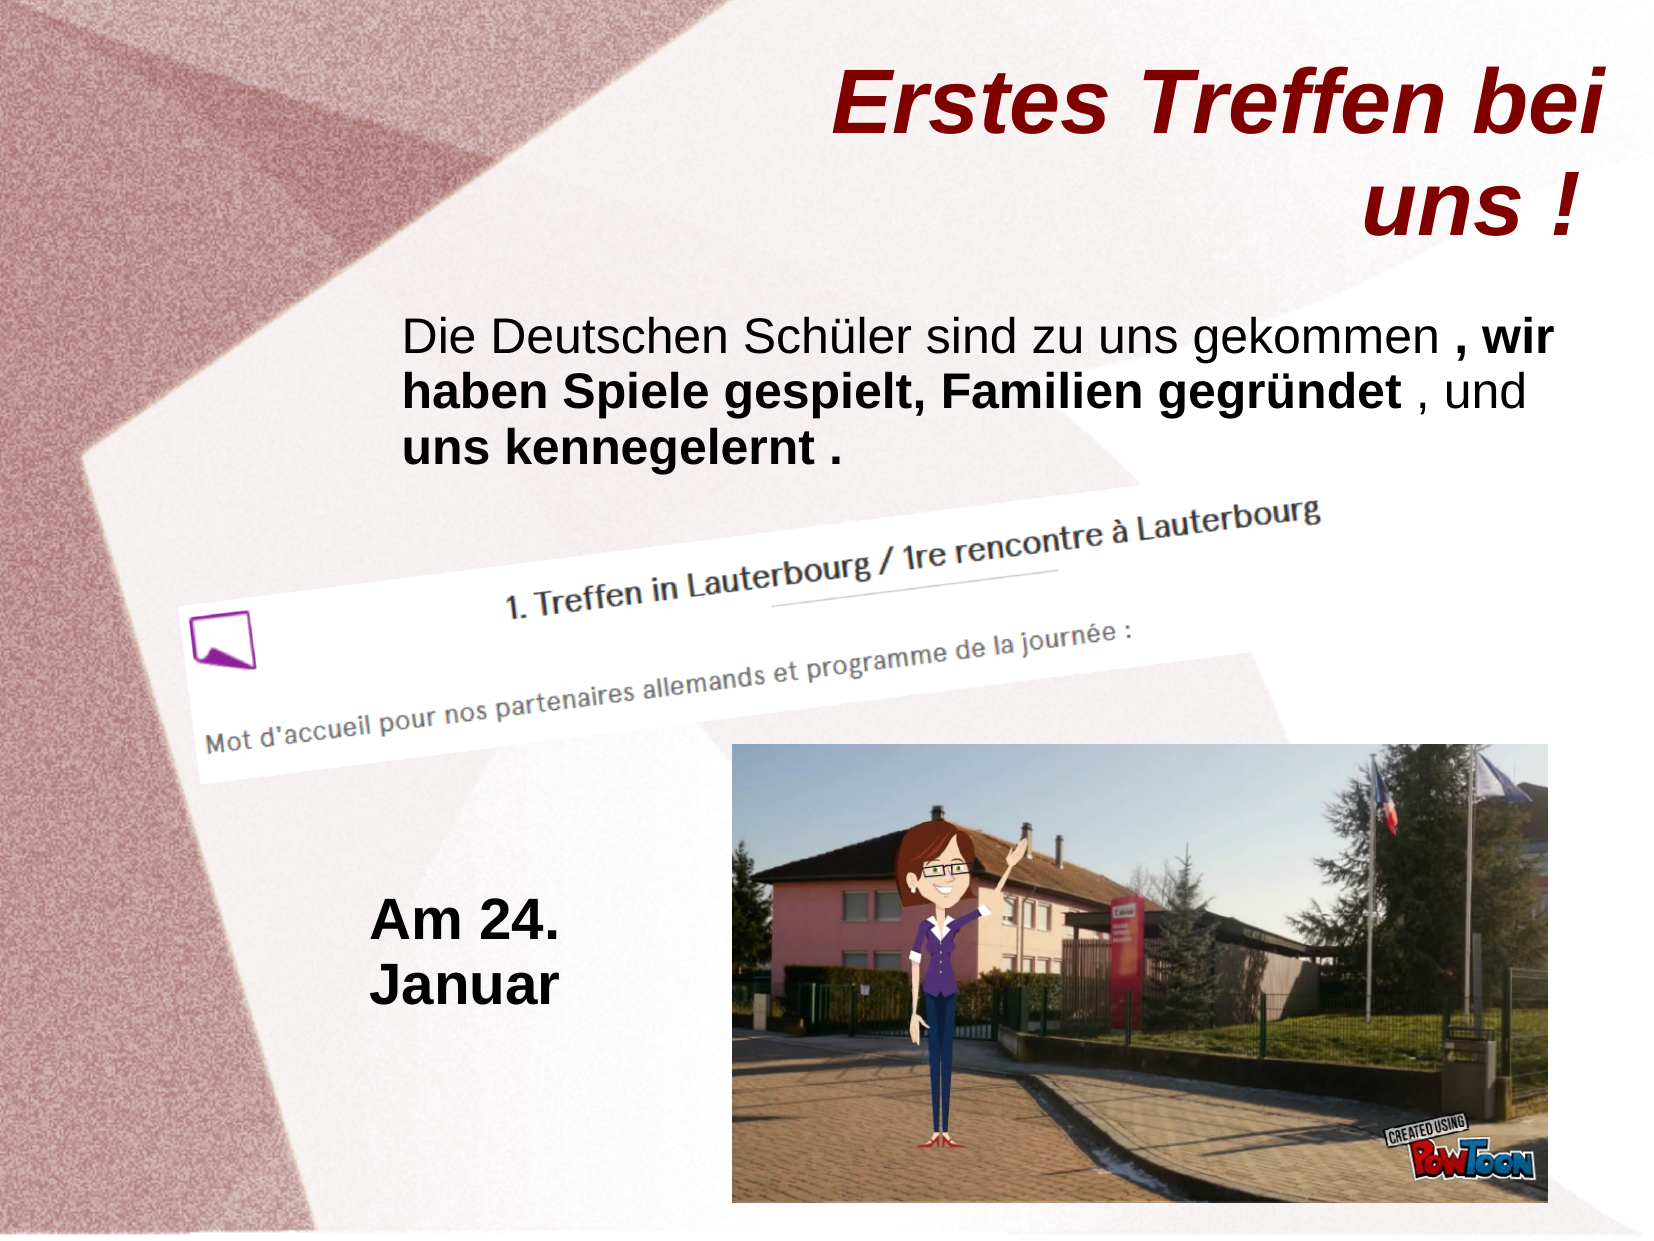

# Erstes Treffen bei uns !
Die Deutschen Schüler sind zu uns gekommen , wir haben Spiele gespielt, Familien gegründet , und uns kennegelernt .
Am 24. Januar